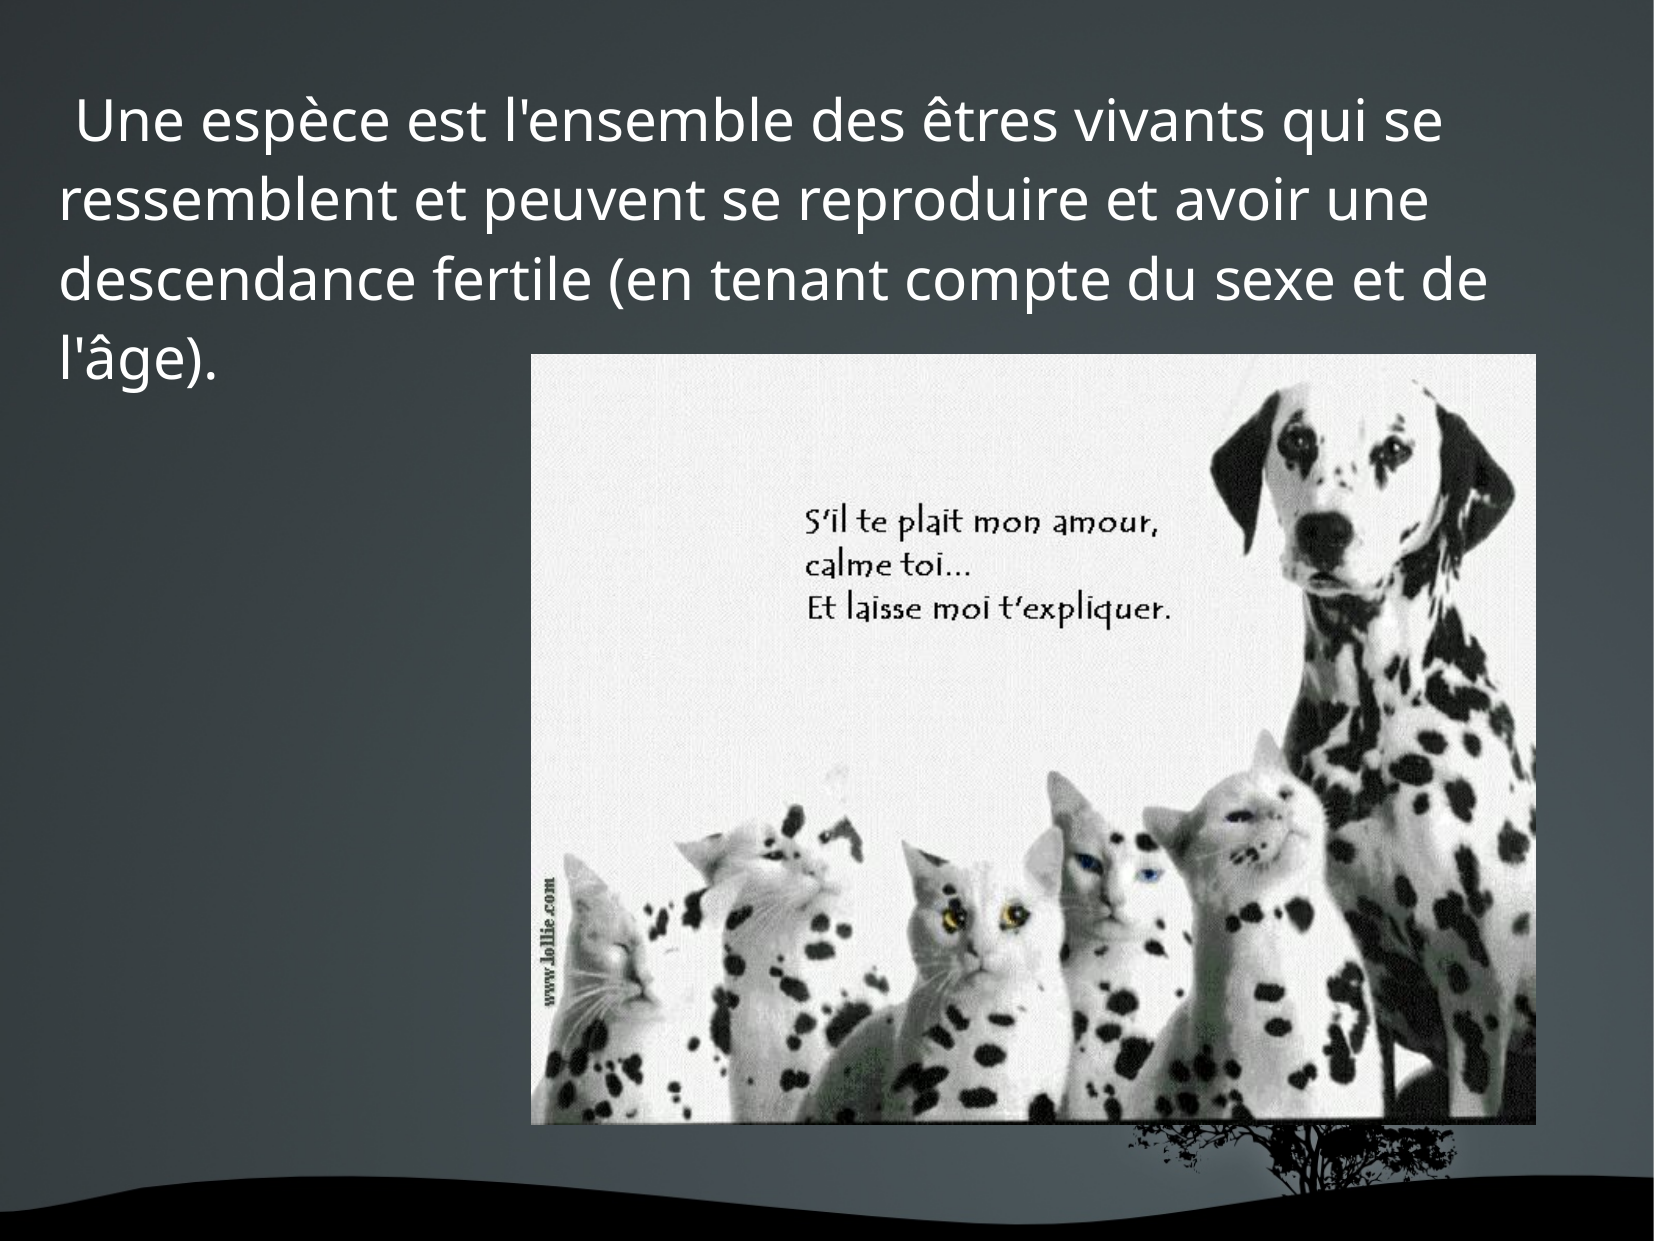

Une espèce est l'ensemble des êtres vivants qui se ressemblent et peuvent se reproduire et avoir une descendance fertile (en tenant compte du sexe et de l'âge).